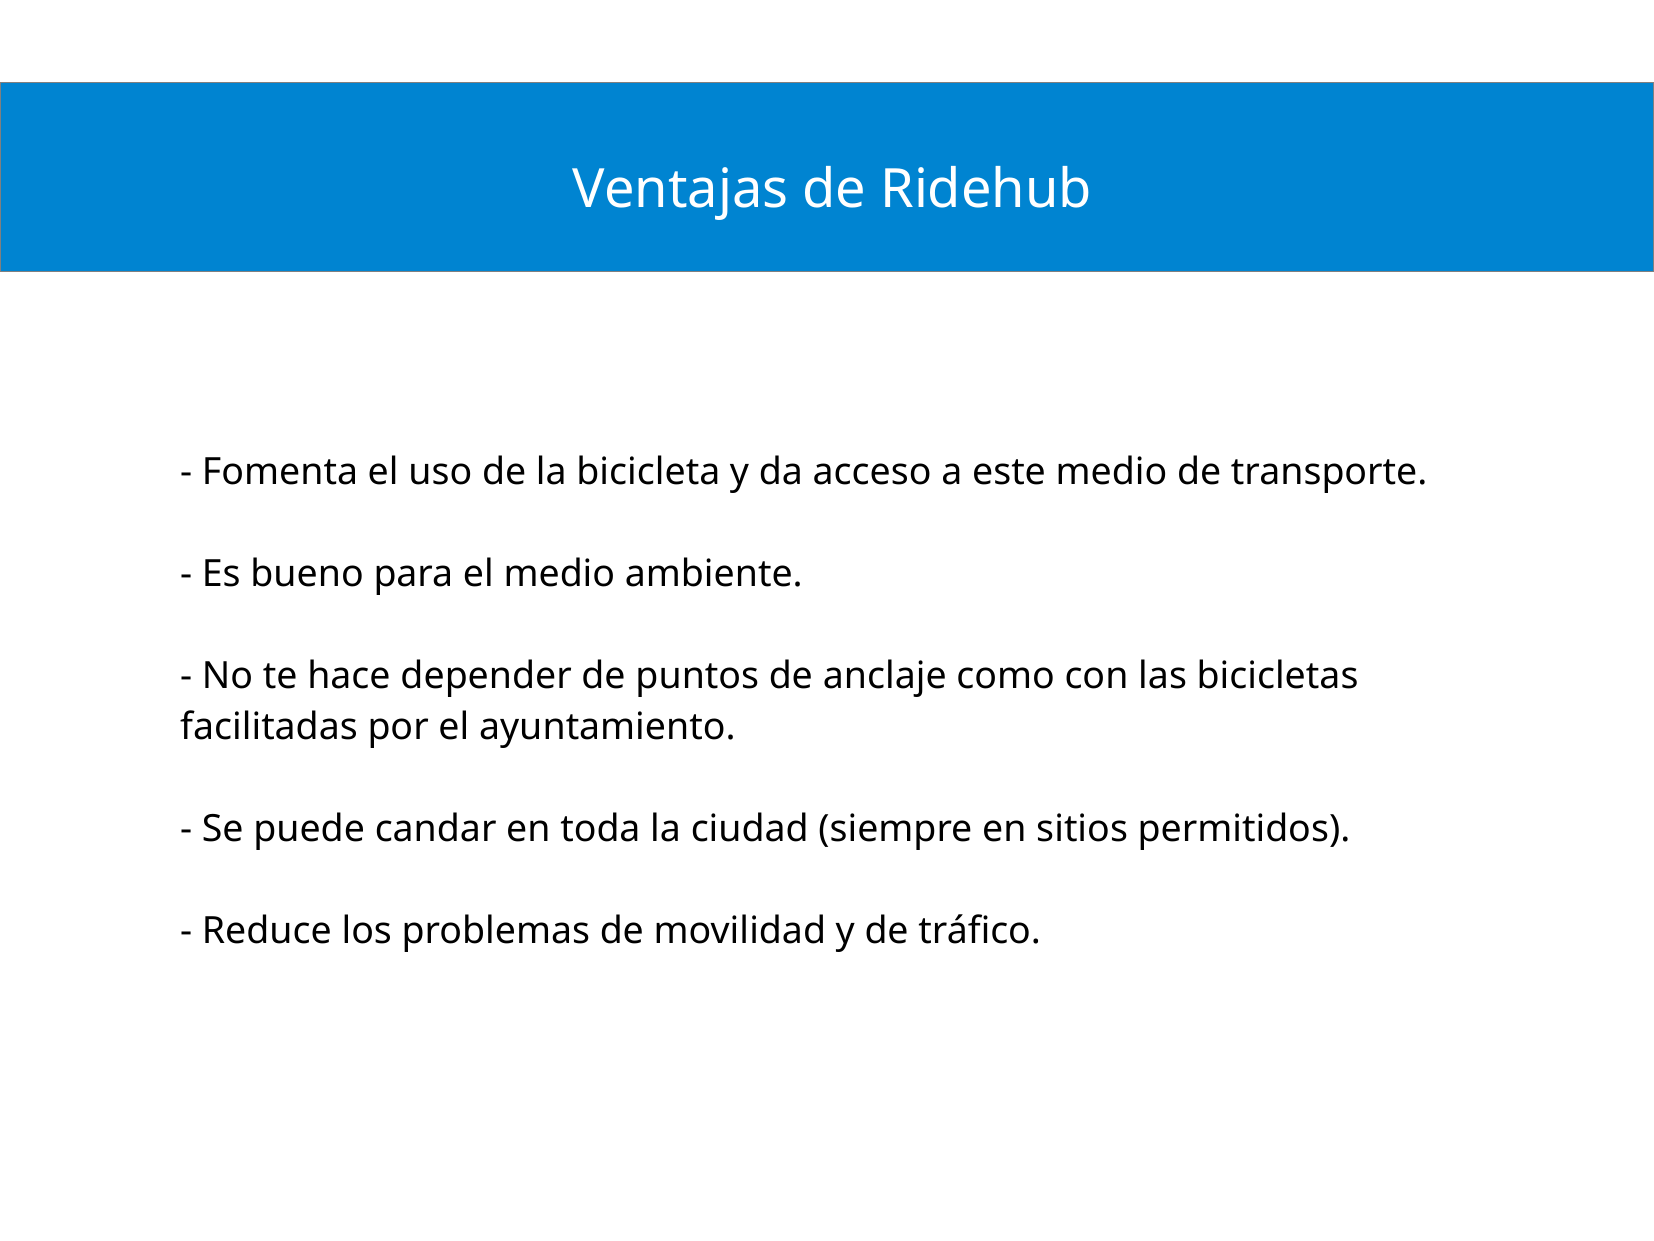

Ventajas de Ridehub
- Fomenta el uso de la bicicleta y da acceso a este medio de transporte.
- Es bueno para el medio ambiente.
- No te hace depender de puntos de anclaje como con las bicicletas facilitadas por el ayuntamiento.
- Se puede candar en toda la ciudad (siempre en sitios permitidos).
- Reduce los problemas de movilidad y de tráfico.